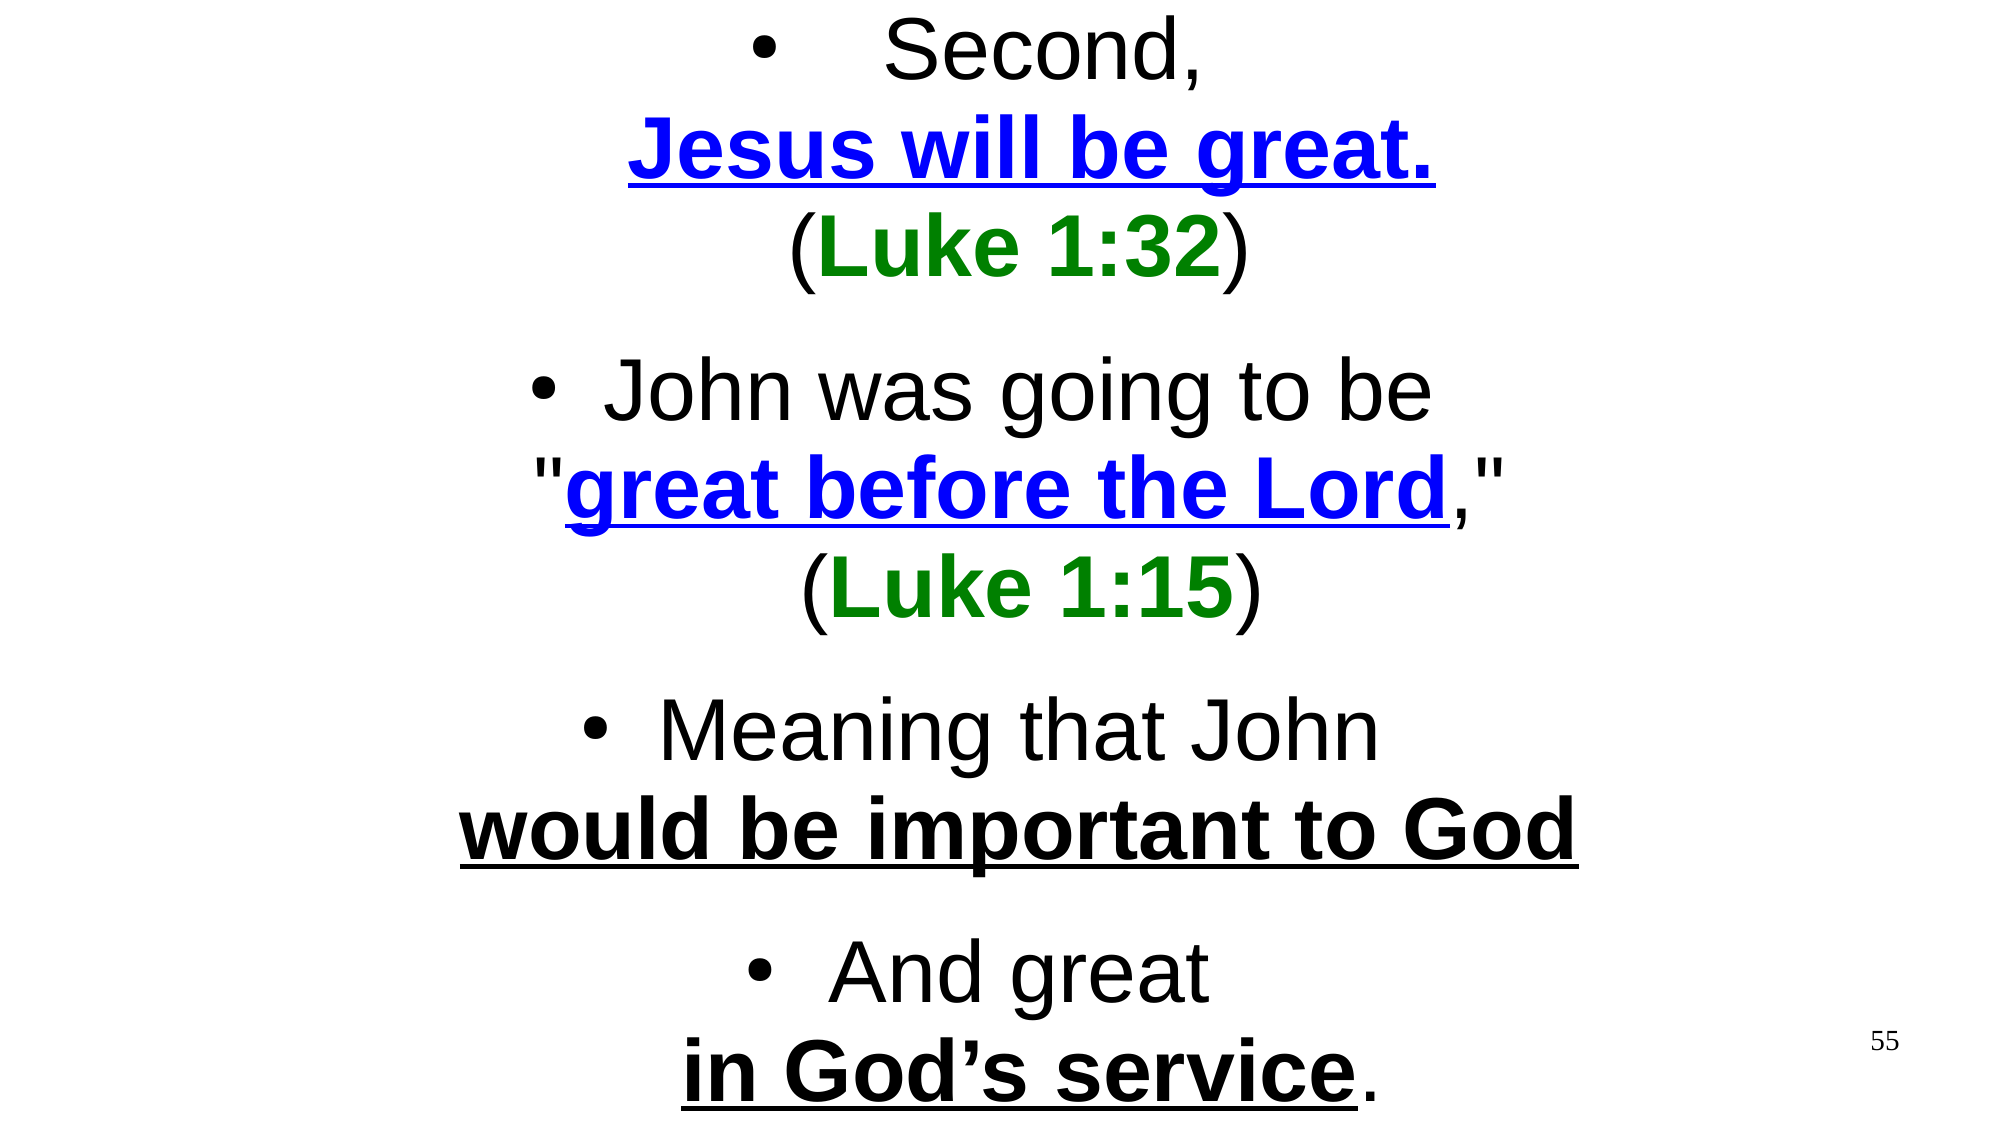

# Second, Jesus will be great. (Luke 1:32)
John was going to be
"great before the Lord,"
(Luke 1:15)
Meaning that John
would be important to God
And great
in God’s service.
55